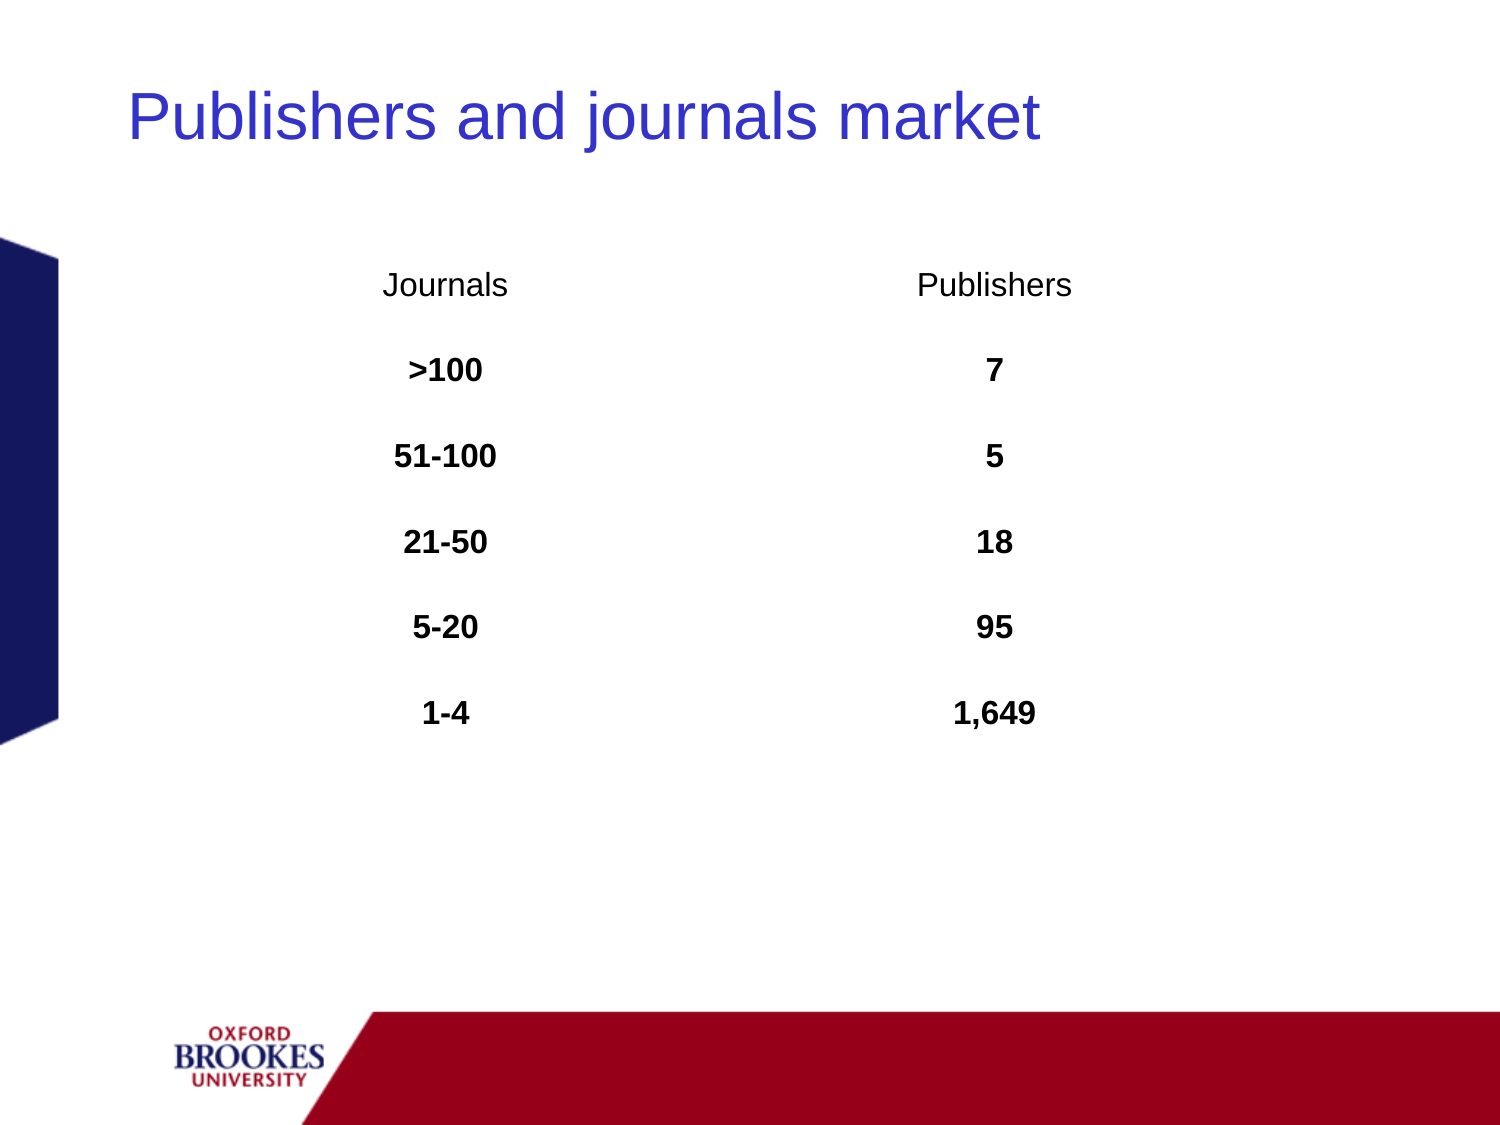

# Publishers and journals market
| Journals | Publishers |
| --- | --- |
| >100 | 7 |
| 51-100 | 5 |
| 21-50 | 18 |
| 5-20 | 95 |
| 1-4 | 1,649 |